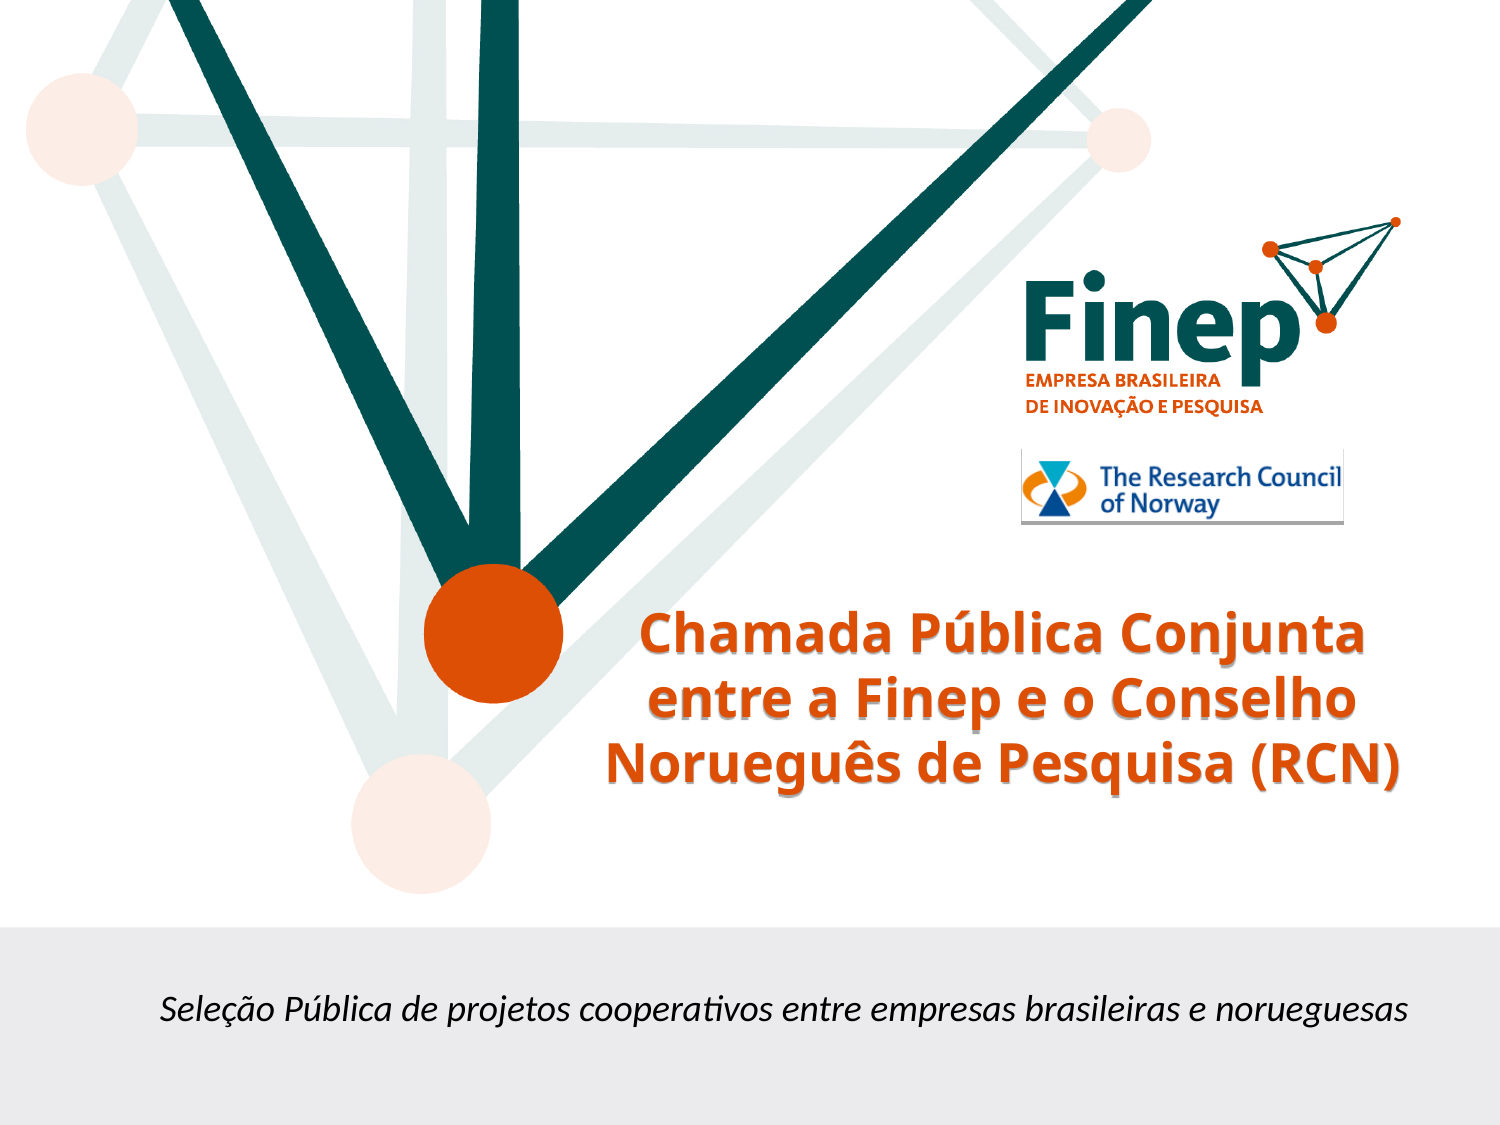

# Chamada Pública Conjunta entre a Finep e o Conselho Norueguês de Pesquisa (RCN)
Seleção Pública de projetos cooperativos entre empresas brasileiras e norueguesas